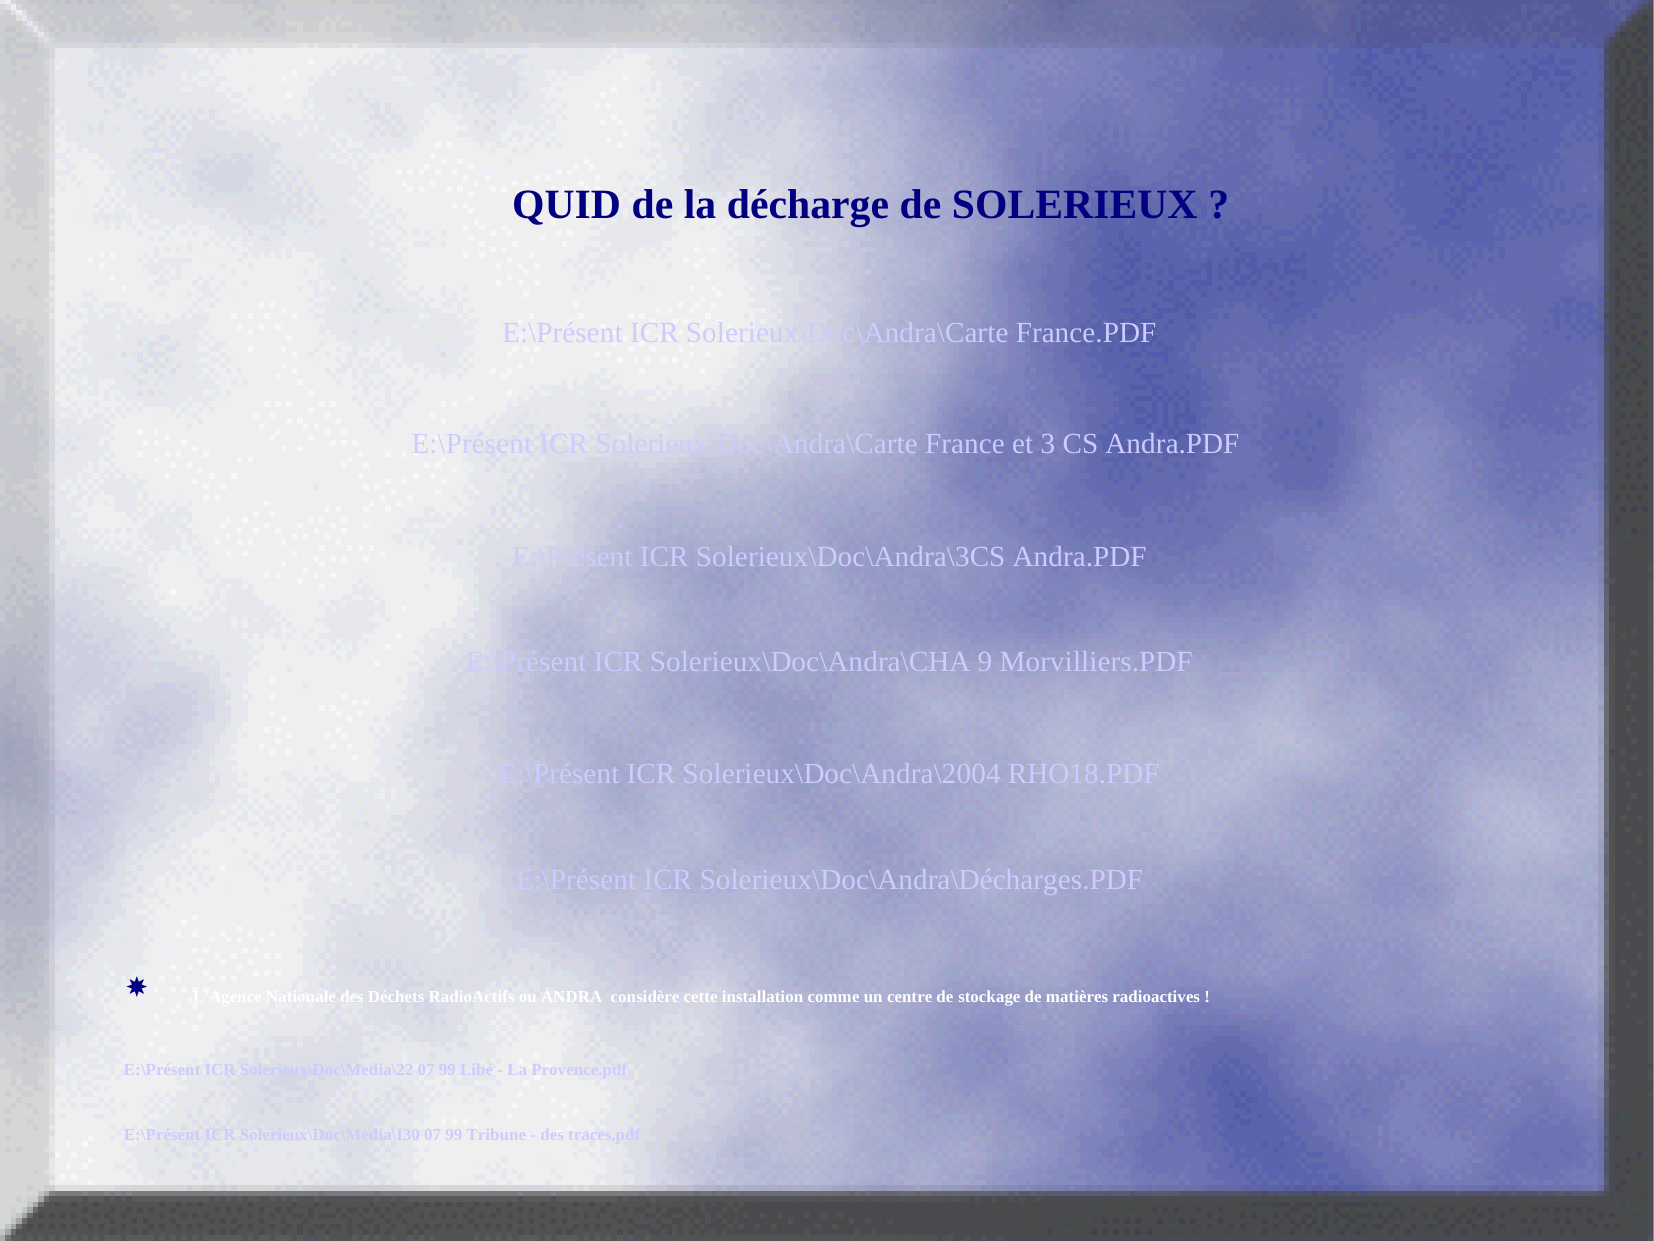

# QUID de la décharge de SOLERIEUX ?
 E:\Présent ICR Solerieux\Doc\Andra\Carte France.PDF
E:\Présent ICR Solerieux\Doc\Andra\Carte France et 3 CS Andra.PDF
 E:\Présent ICR Solerieux\Doc\Andra\3CS Andra.PDF
 E:\Présent ICR Solerieux\Doc\Andra\CHA 9 Morvilliers.PDF
 E:\Présent ICR Solerieux\Doc\Andra\2004 RHO18.PDF
 E:\Présent ICR Solerieux\Doc\Andra\Décharges.PDF
L'Agence Nationale des Déchets RadioActifs ou ANDRA considère cette installation comme un centre de stockage de matières radioactives !
E:\Présent ICR Solerieux\Doc\Media\22 07 99 Libé - La Provence.pdf
E:\Présent ICR Solerieux\Doc\Media\I30 07 99 Tribune - des traces.pdf